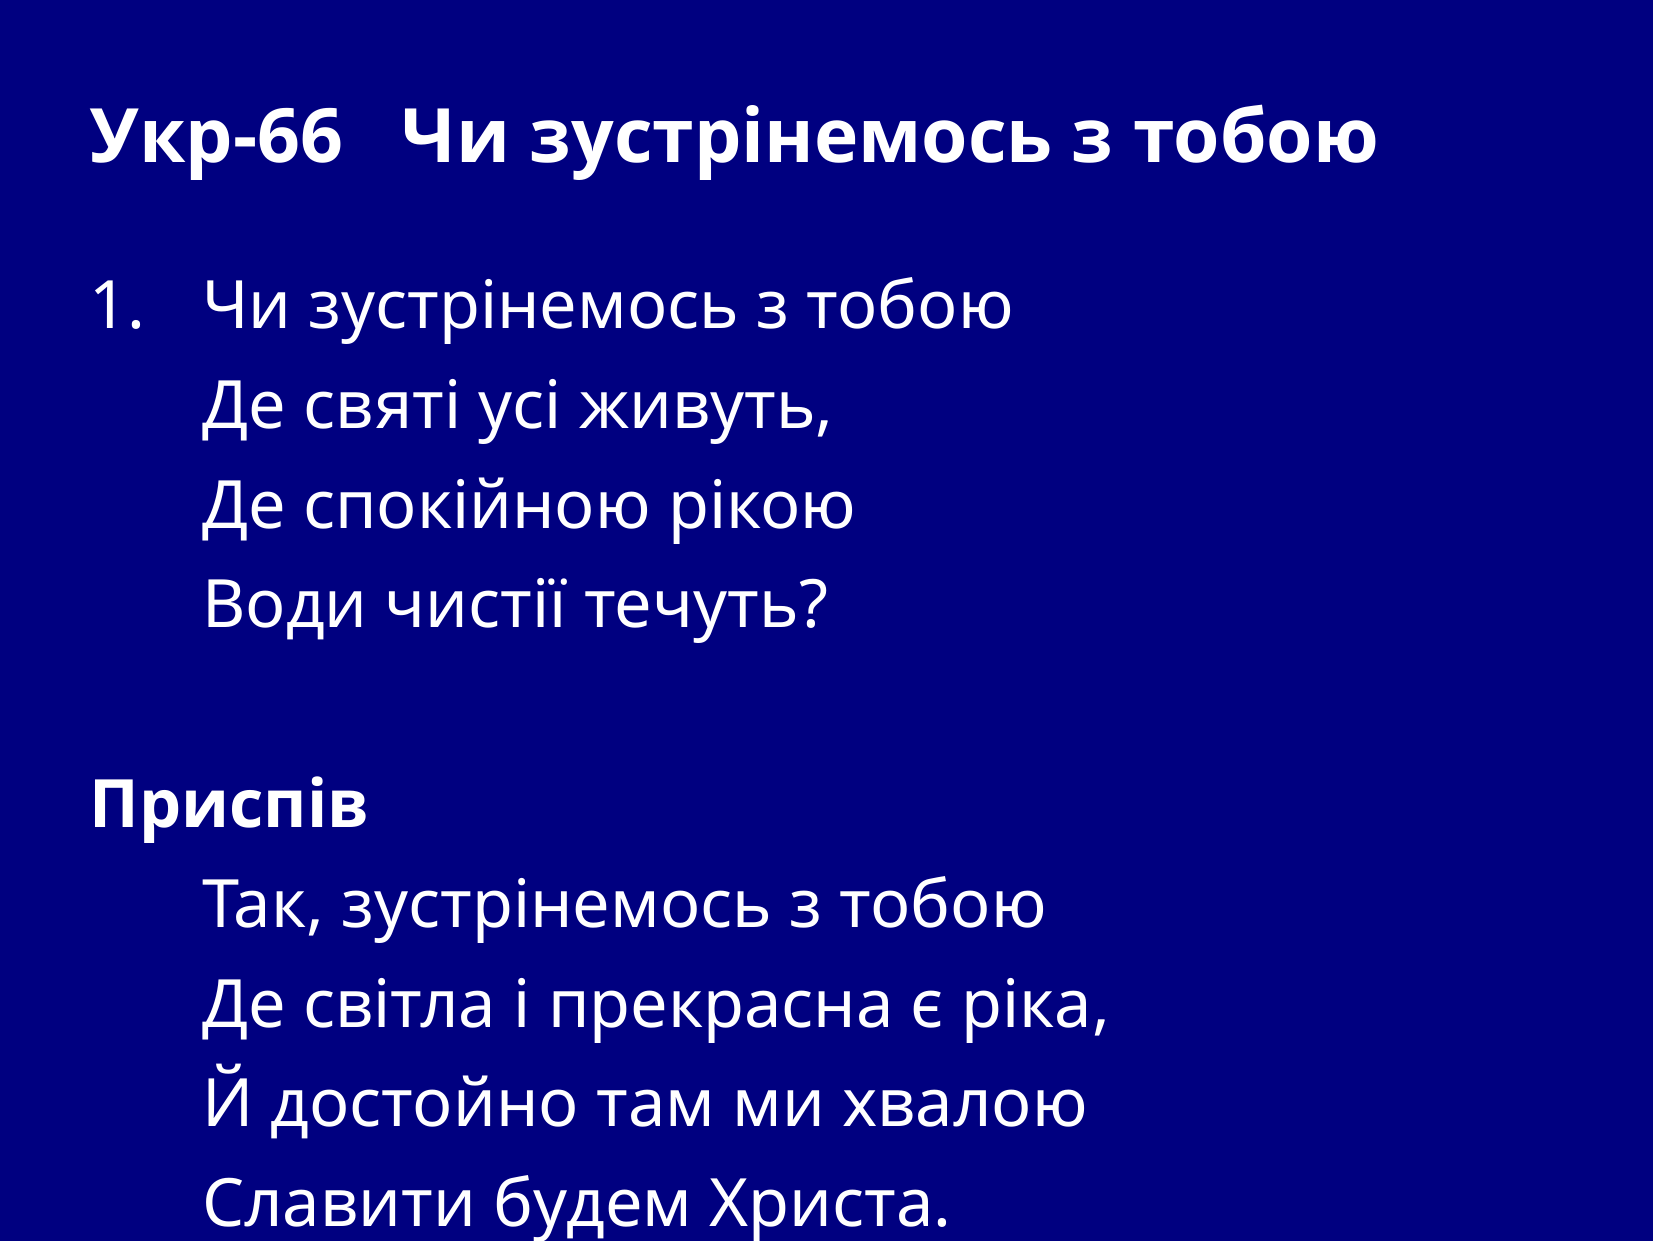

Укр-66 Чи зустрінемось з тобою
1.	Чи зустрінемось з тобою
	Де святі усі живуть,
	Де спокійною рікою
	Води чистії течуть?
Приспів
	Так, зустрінемось з тобою
	Де світла і прекрасна є ріка,
	Й достойно там ми хвалою
	Славити будем Христа.